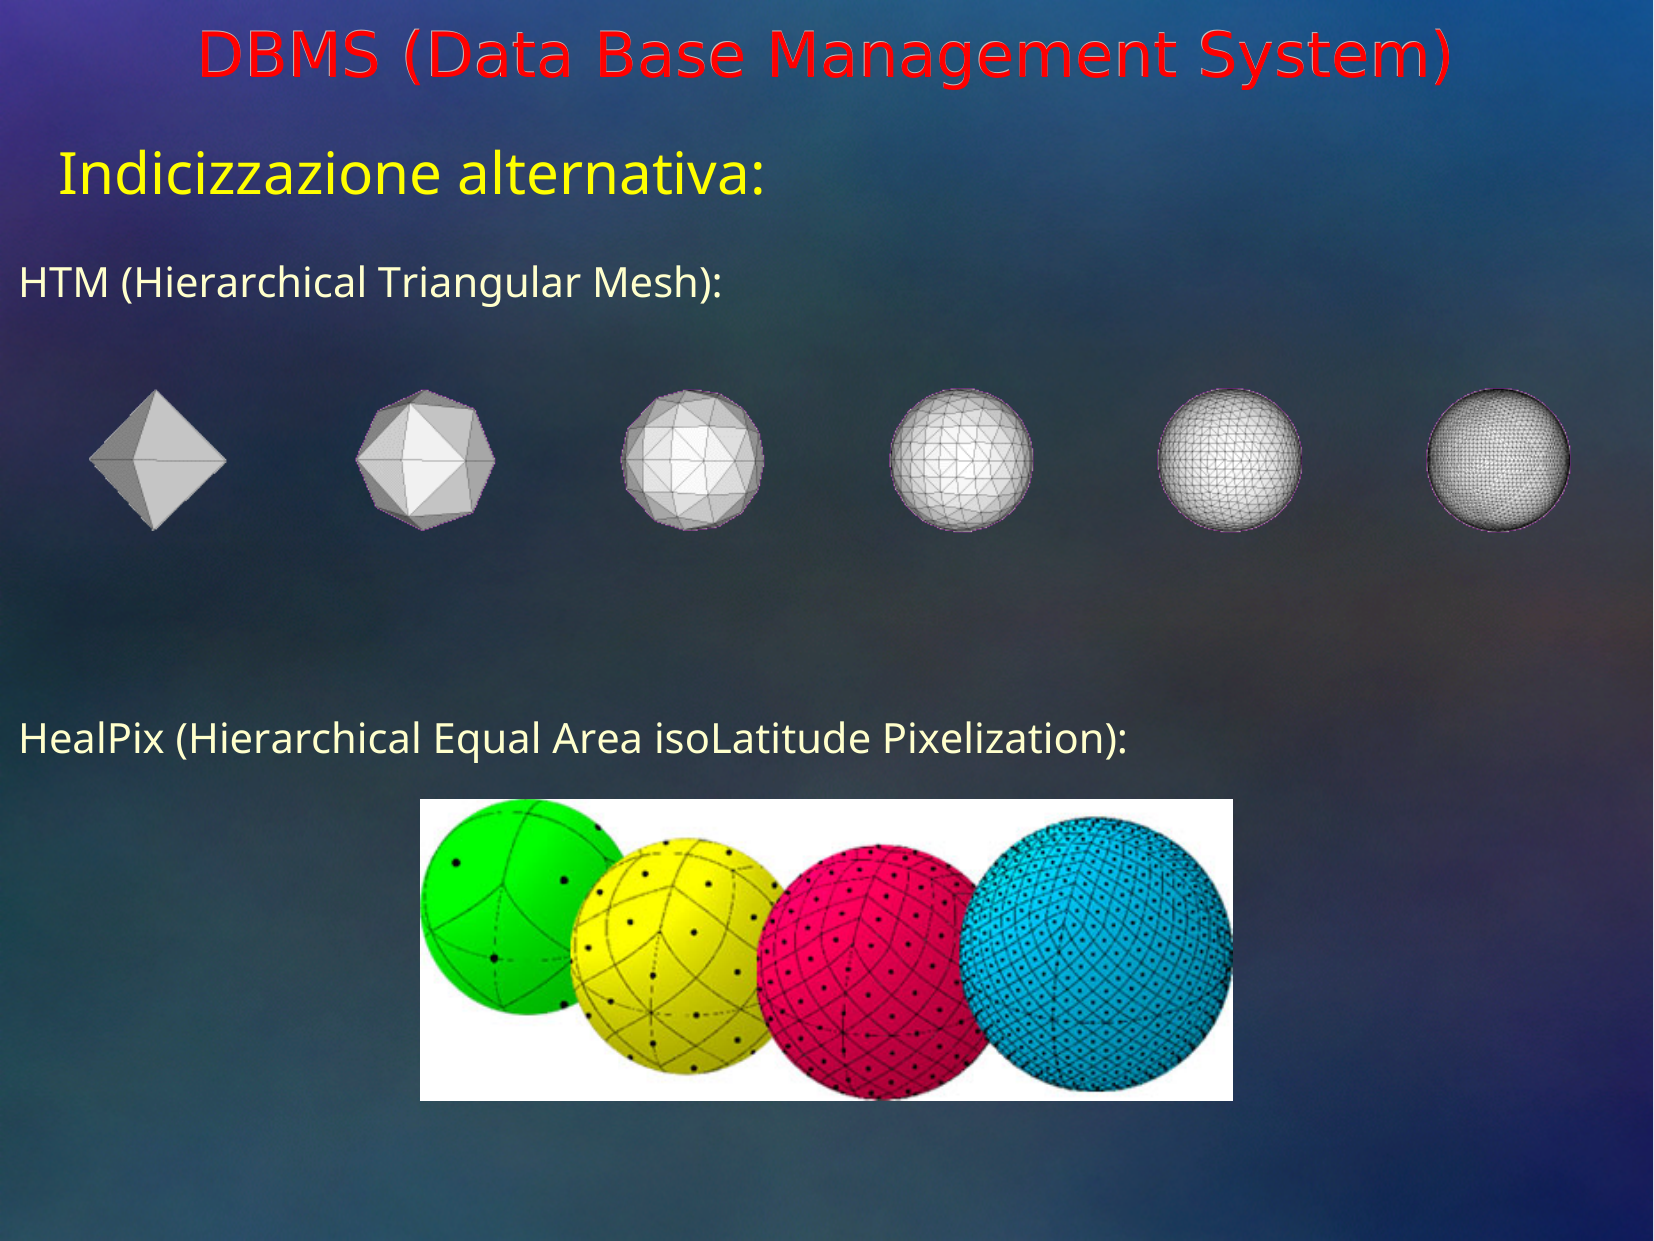

Indicizzazione alternativa:
HTM (Hierarchical Triangular Mesh):
HealPix (Hierarchical Equal Area isoLatitude Pixelization):